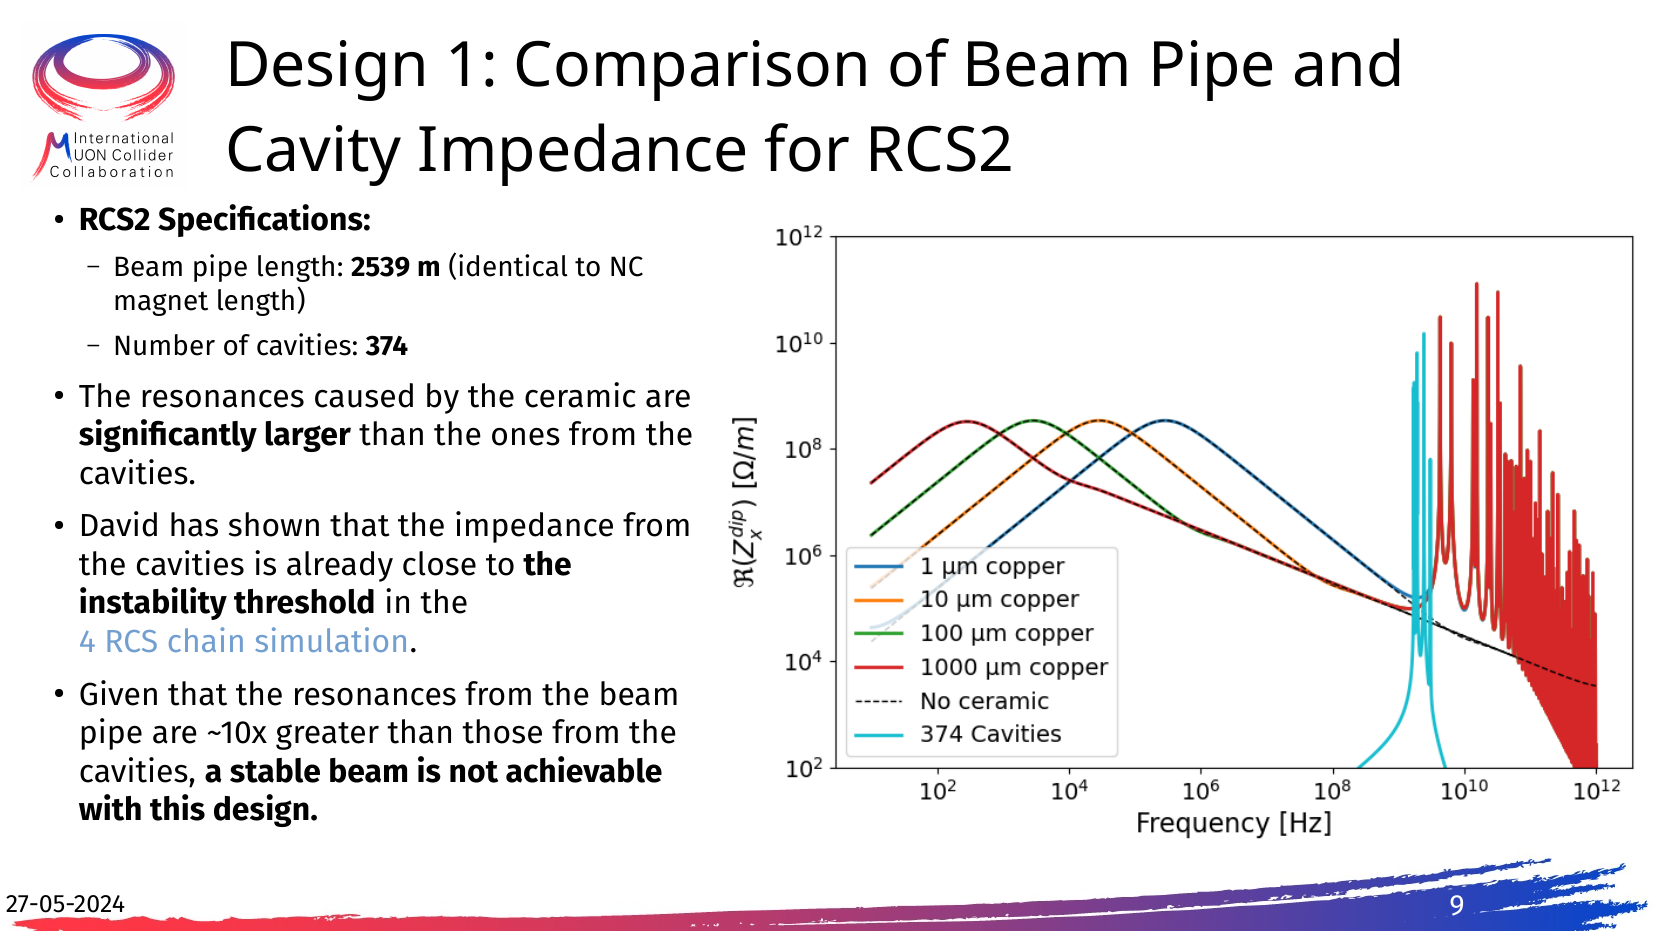

# Design 1: Comparison of Beam Pipe and Cavity Impedance for RCS2
RCS2 Specifications:
Beam pipe length: 2539 m (identical to NC magnet length)
Number of cavities: 374
The resonances caused by the ceramic are significantly larger than the ones from the cavities.
David has shown that the impedance from the cavities is already close to the instability threshold in the 4 RCS chain simulation.
Given that the resonances from the beam pipe are ~10x greater than those from the cavities, a stable beam is not achievable with this design.
27-05-2024
9